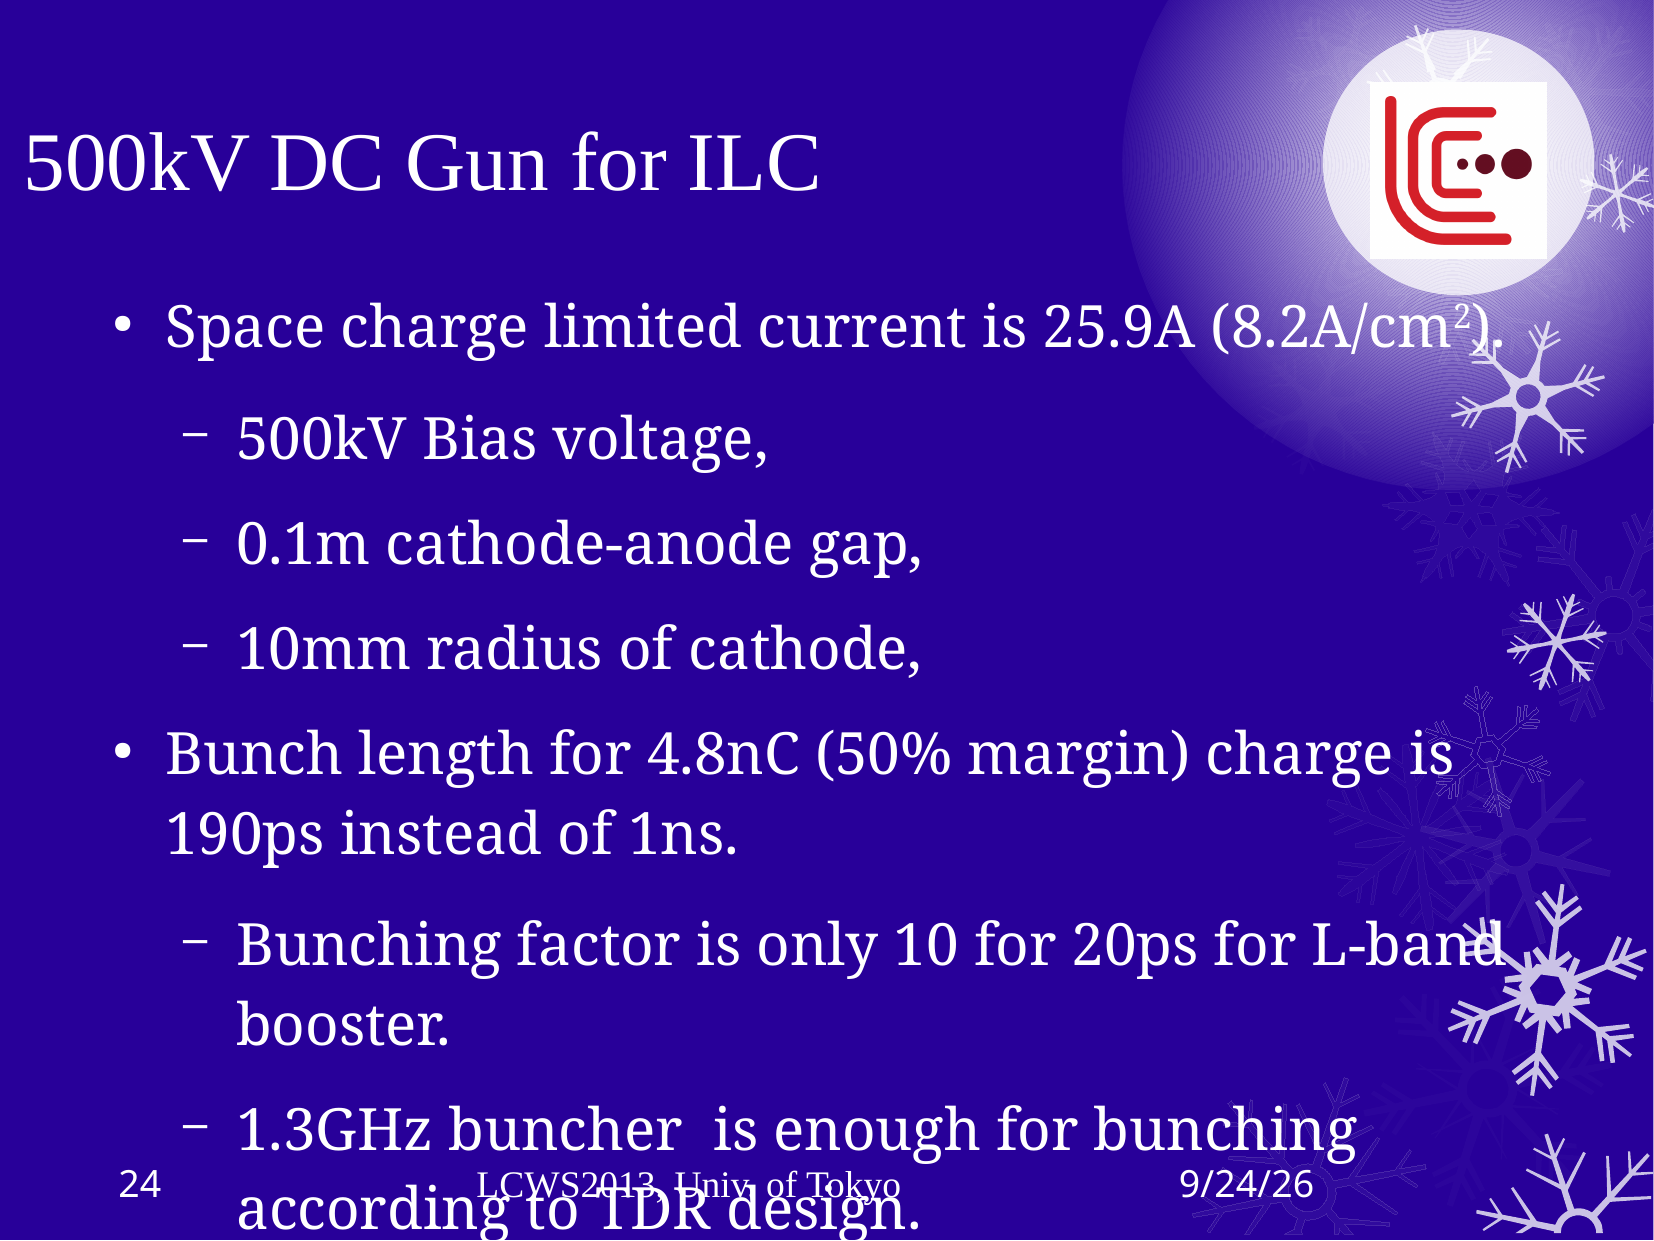

# 500kV DC Gun for ILC
Space charge limited current is 25.9A (8.2A/cm2).
500kV Bias voltage,
0.1m cathode-anode gap,
10mm radius of cathode,
Bunch length for 4.8nC (50% margin) charge is 190ps instead of 1ns.
Bunching factor is only 10 for 20ps for L-band booster.
1.3GHz buncher is enough for bunching according to TDR design.
24
2010/8/11